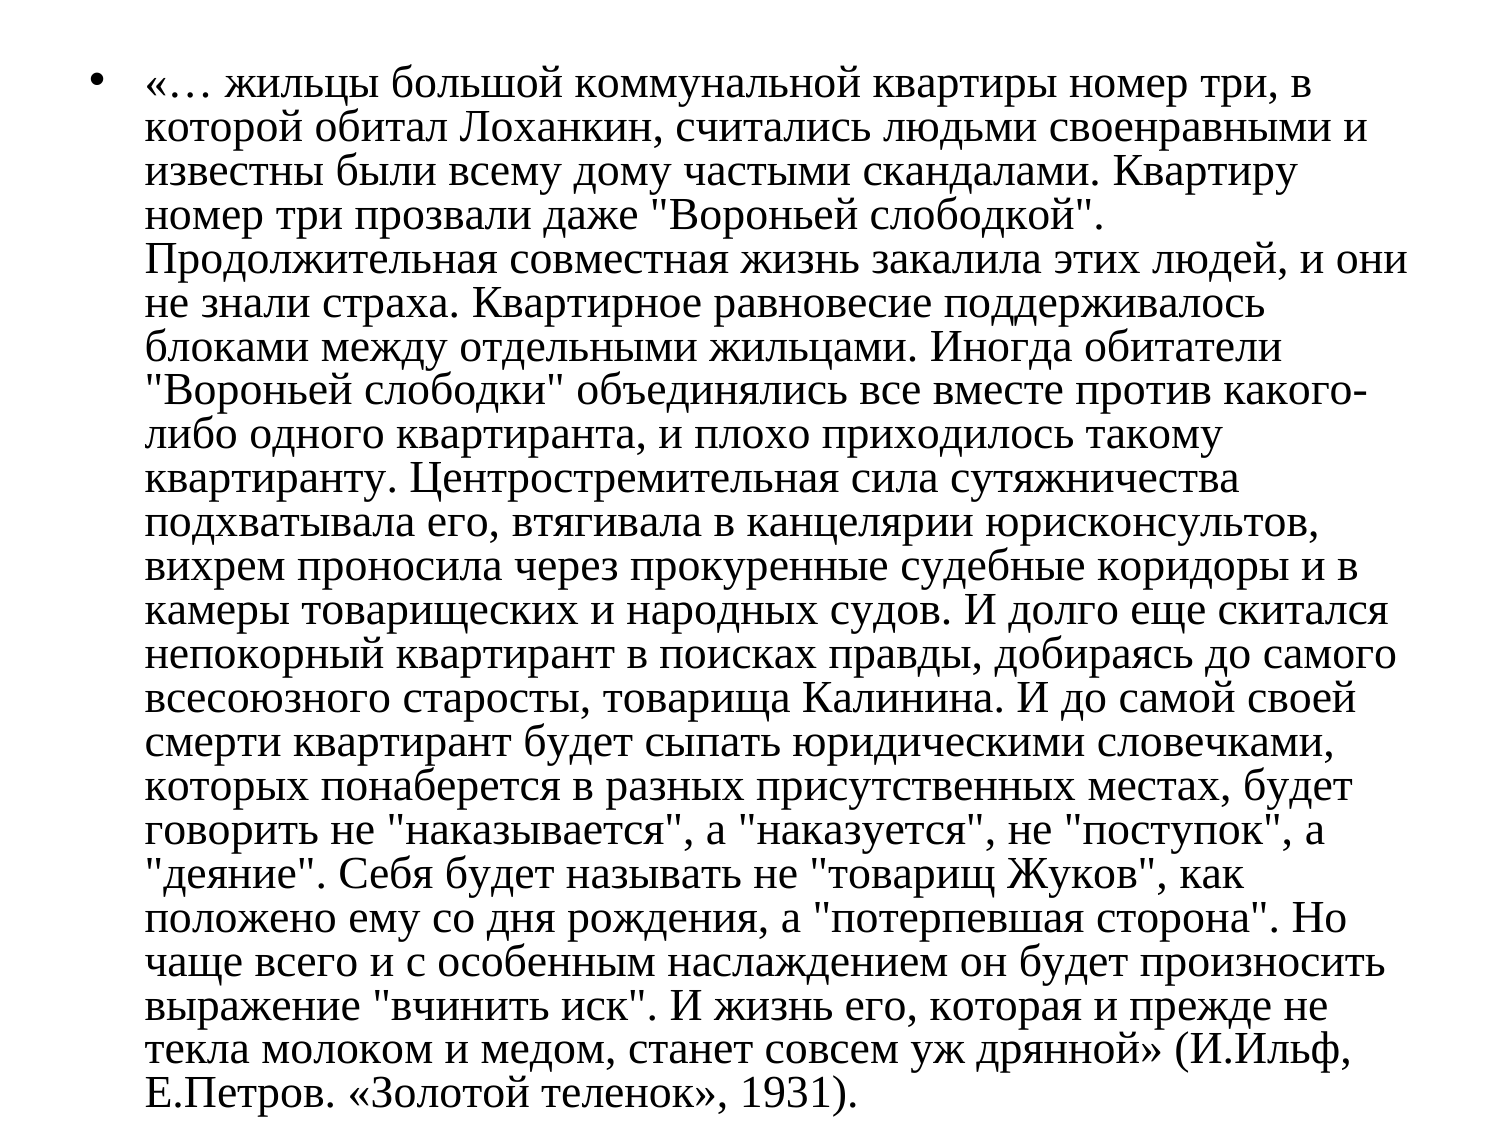

#
«… жильцы большой коммунальной квартиры номер три, в которой обитал Лоханкин, считались людьми своенравными и известны были всему дому частыми скандалами. Квартиру номер три прозвали даже "Вороньей слободкой". Продолжительная совместная жизнь закалила этих людей, и они не знали страха. Квартирное равновесие поддерживалось блоками между отдельными жильцами. Иногда обитатели "Вороньей слободки" объединялись все вместе против какого-либо одного квартиранта, и плохо приходилось такому квартиранту. Центростремительная сила сутяжничества подхватывала его, втягивала в канцелярии юрисконсультов, вихрем проносила через прокуренные судебные коридоры и в камеры товарищеских и народных судов. И долго еще скитался непокорный квартирант в поисках правды, добираясь до самого всесоюзного старосты, товарища Калинина. И до самой своей смерти квартирант будет сыпать юридическими словечками, которых понаберется в разных присутственных местах, будет говорить не "наказывается", а "наказуется", не "поступок", а "деяние". Себя будет называть не "товарищ Жуков", как положено ему со дня рождения, а "потерпевшая сторона". Но чаще всего и с особенным наслаждением он будет произносить выражение "вчинить иск". И жизнь его, которая и прежде не текла молоком и медом, станет совсем уж дрянной» (И.Ильф, Е.Петров. «Золотой теленок», 1931).